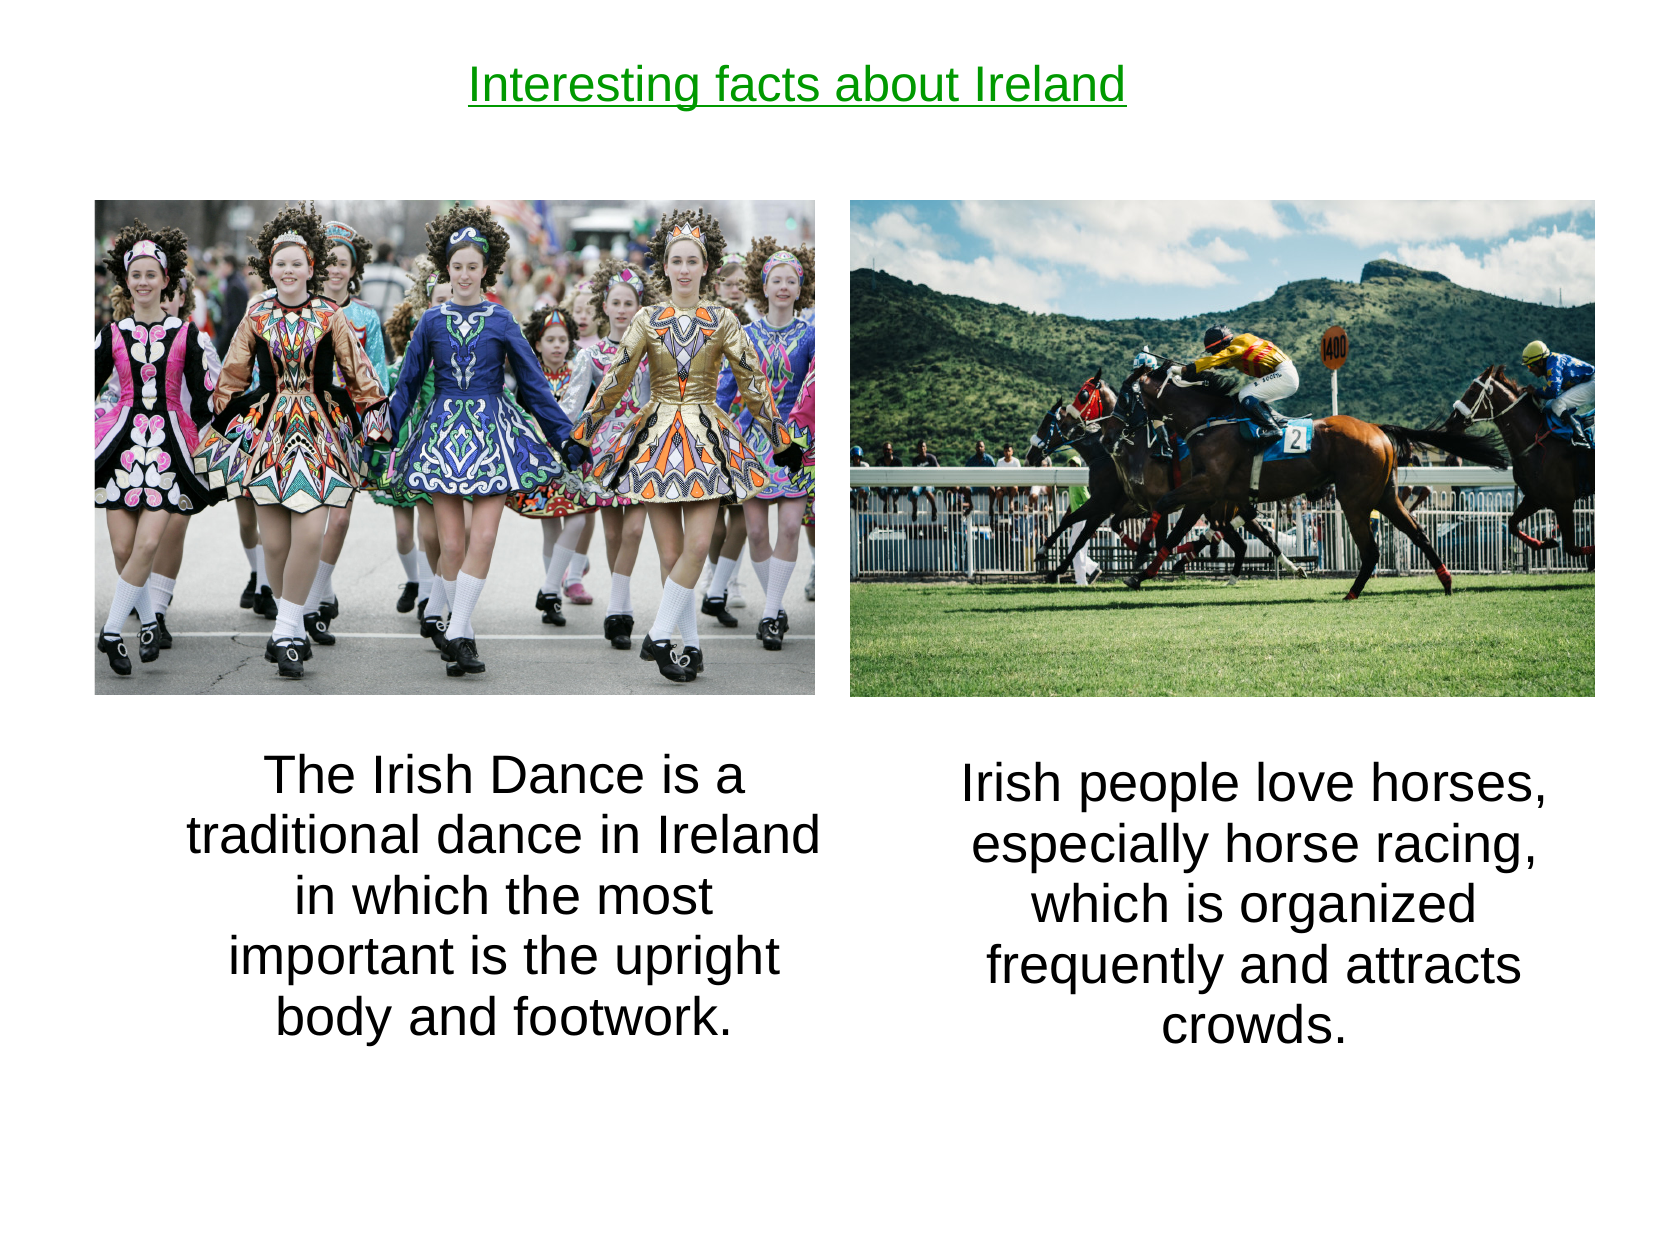

# Interesting facts about Ireland
Irish people love horses, especially horse racing, which is organized frequently and attracts crowds.
The Irish Dance is a traditional dance in Ireland in which the most important is the upright body and footwork.